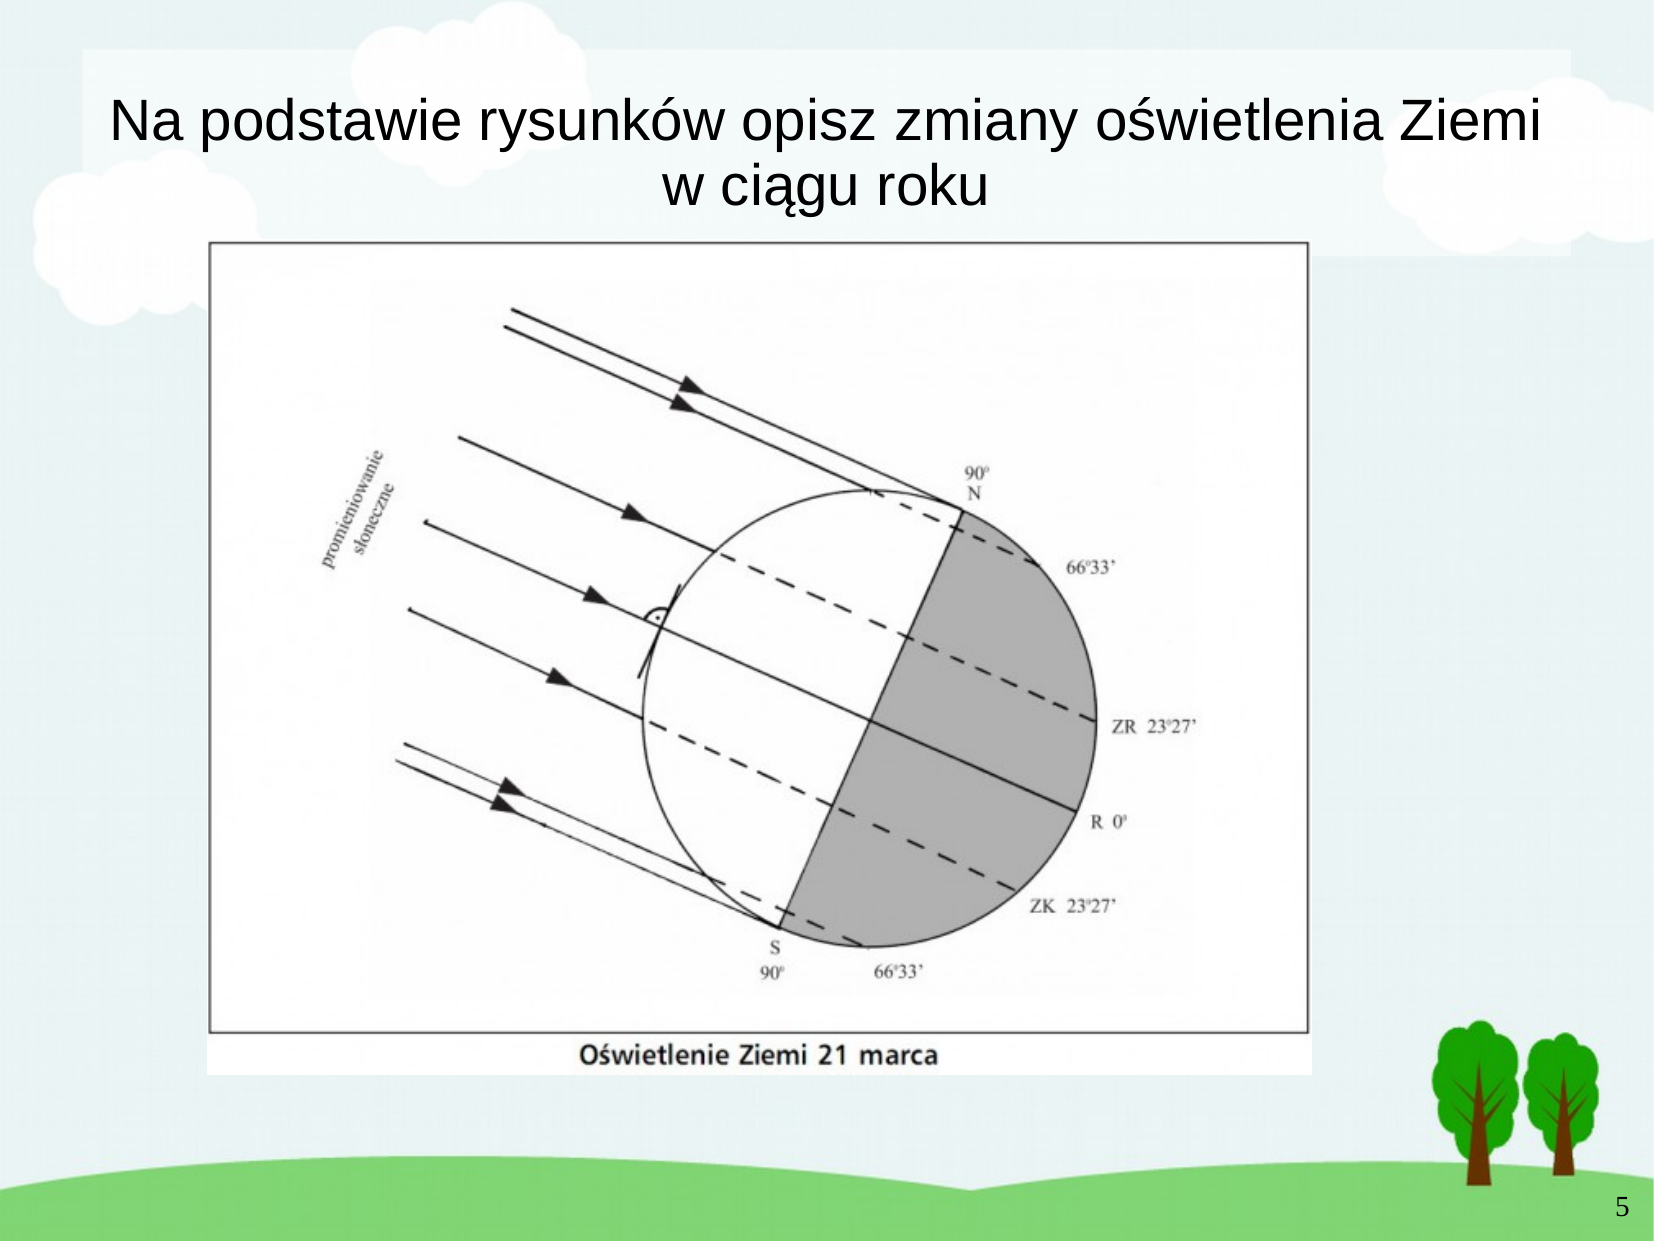

# Na podstawie rysunków opisz zmiany oświetlenia Ziemi w ciągu roku
5